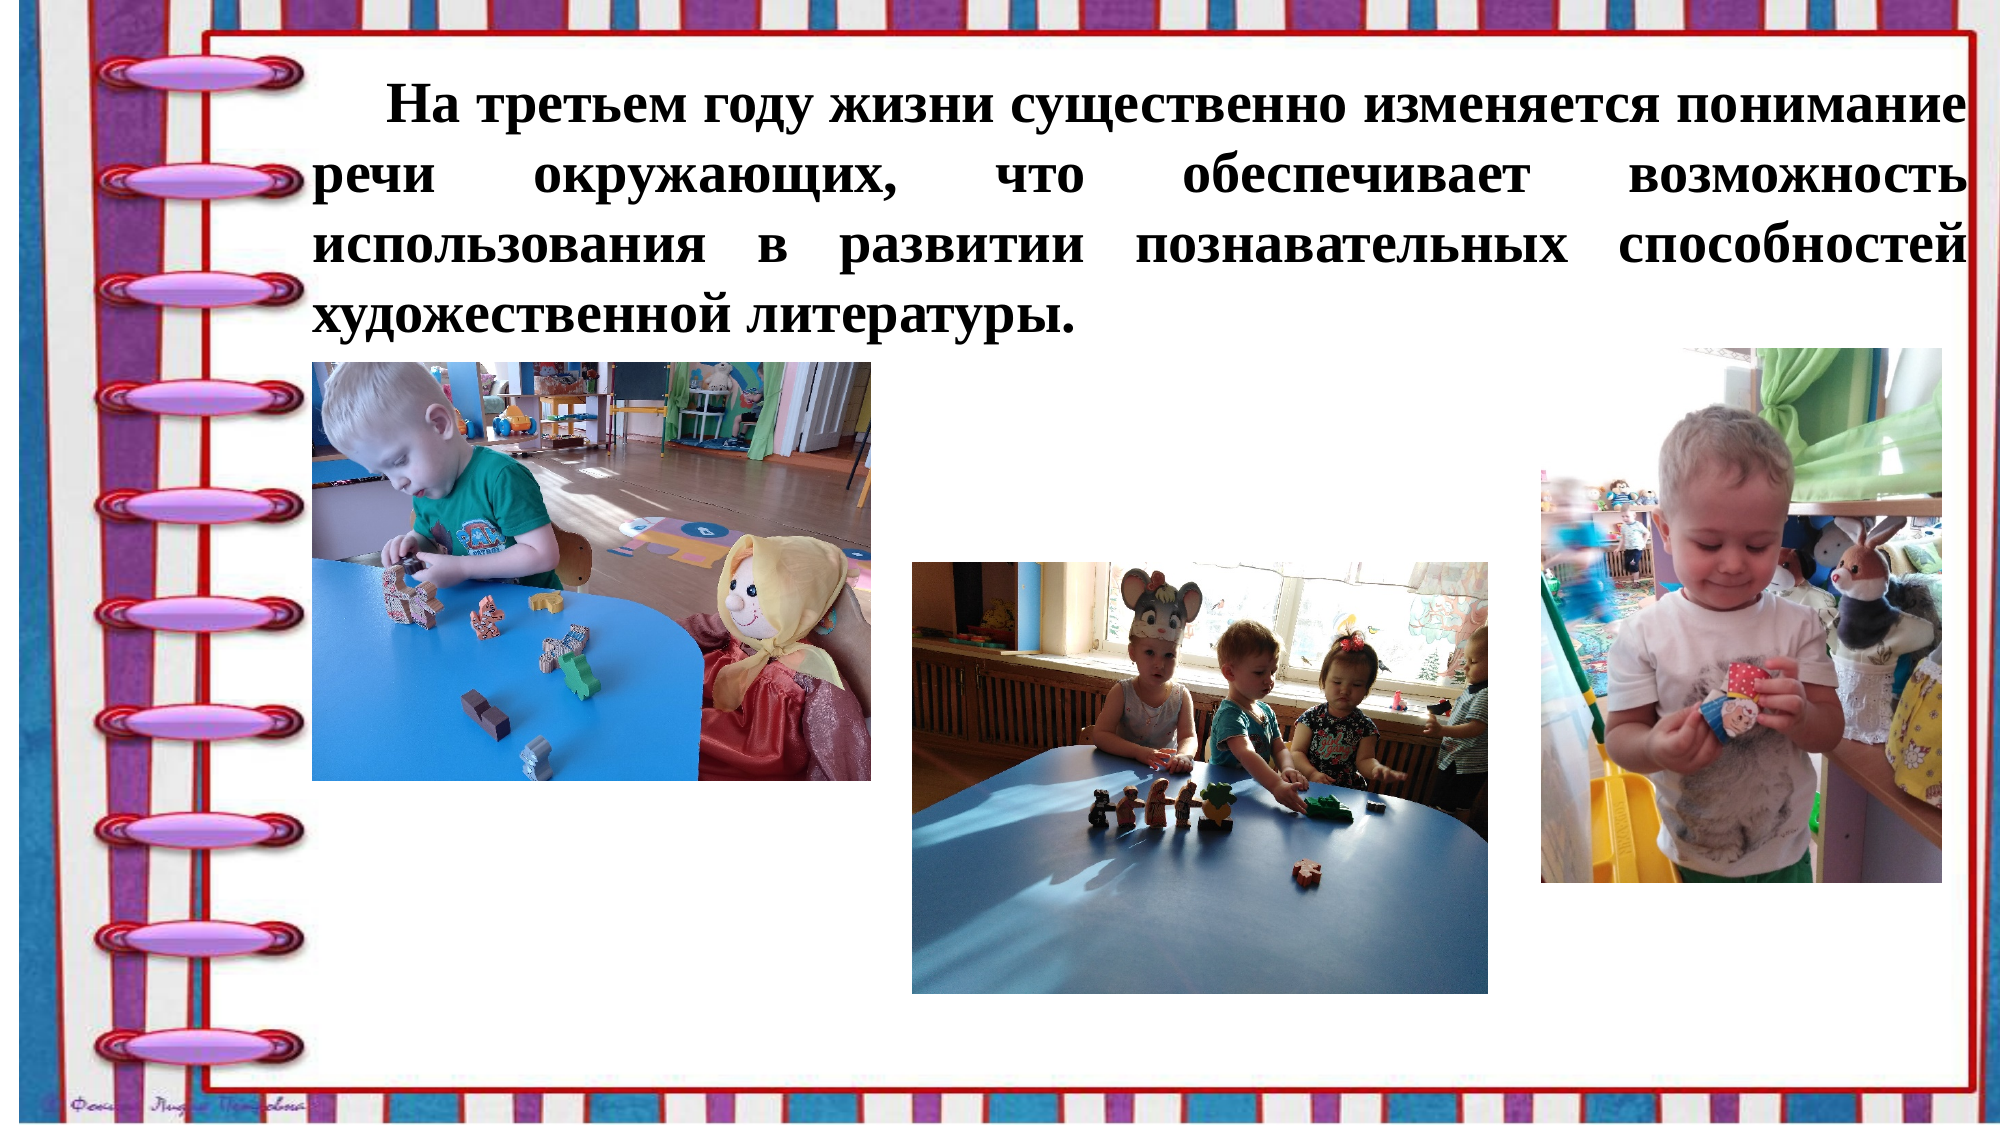

На третьем году жизни существенно изменяется понимание речи окружающих, что обеспечивает возможность использования в развитии познавательных способностей художественной литературы.